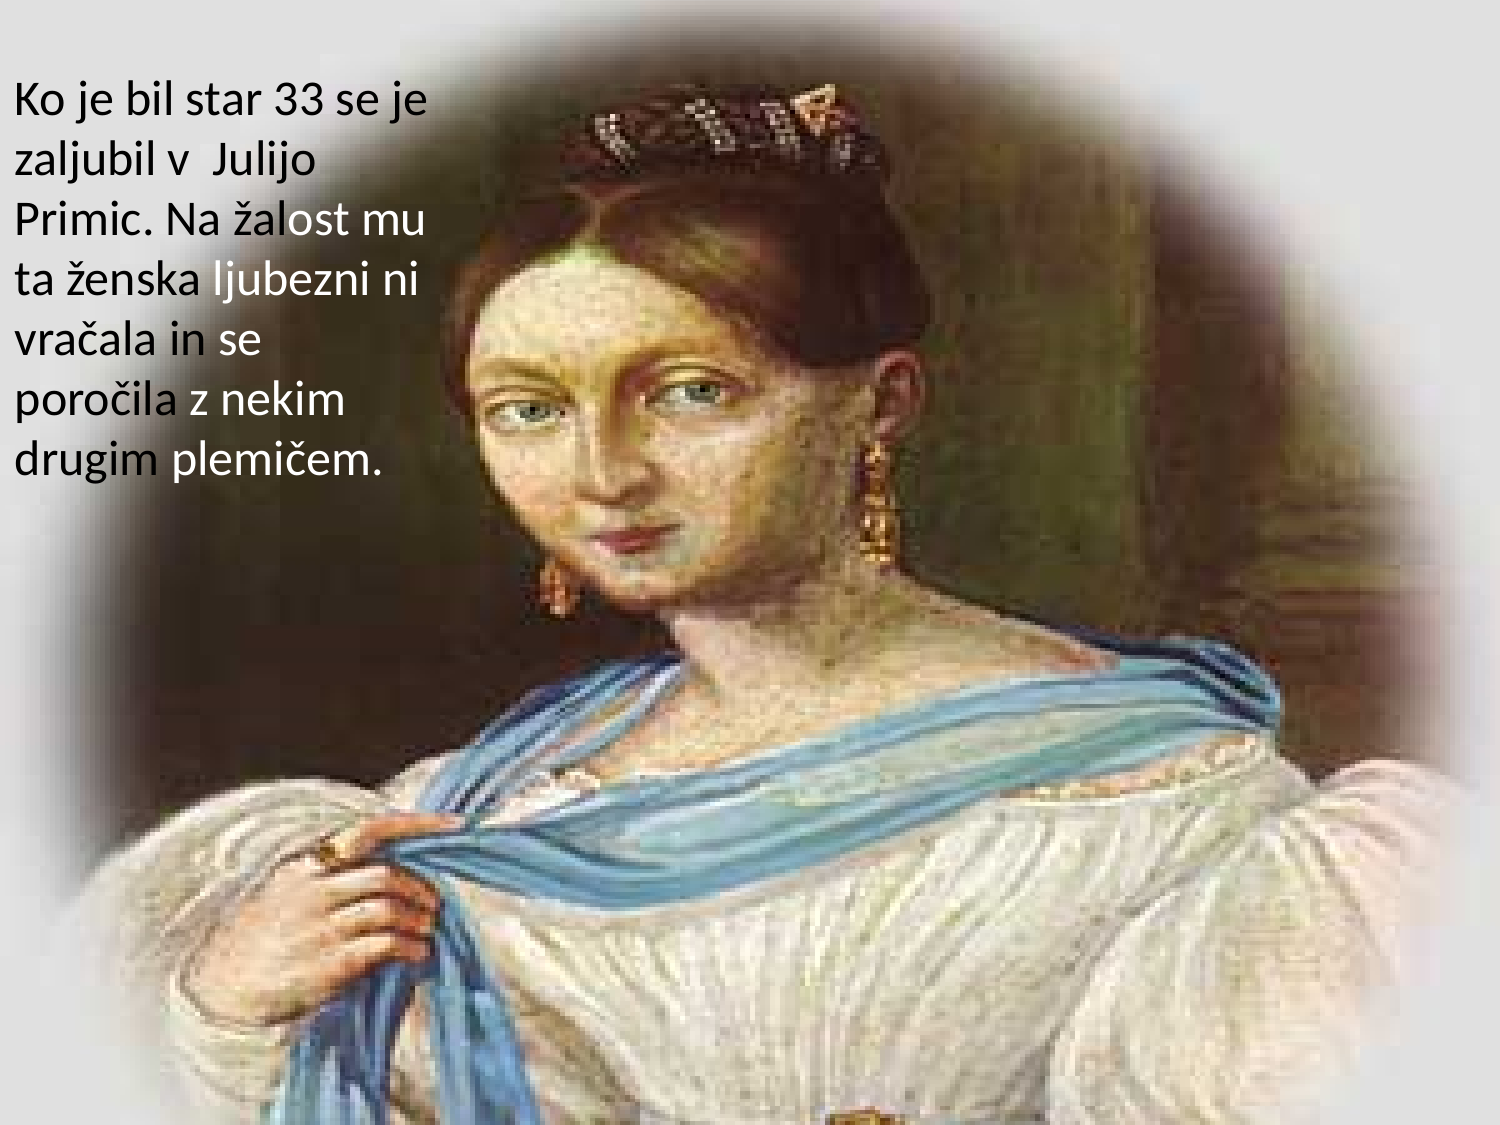

Ko je bil star 33 se je zaljubil v Julijo Primic. Na žalost mu ta ženska ljubezni ni vračala in se poročila z nekim drugim plemičem.